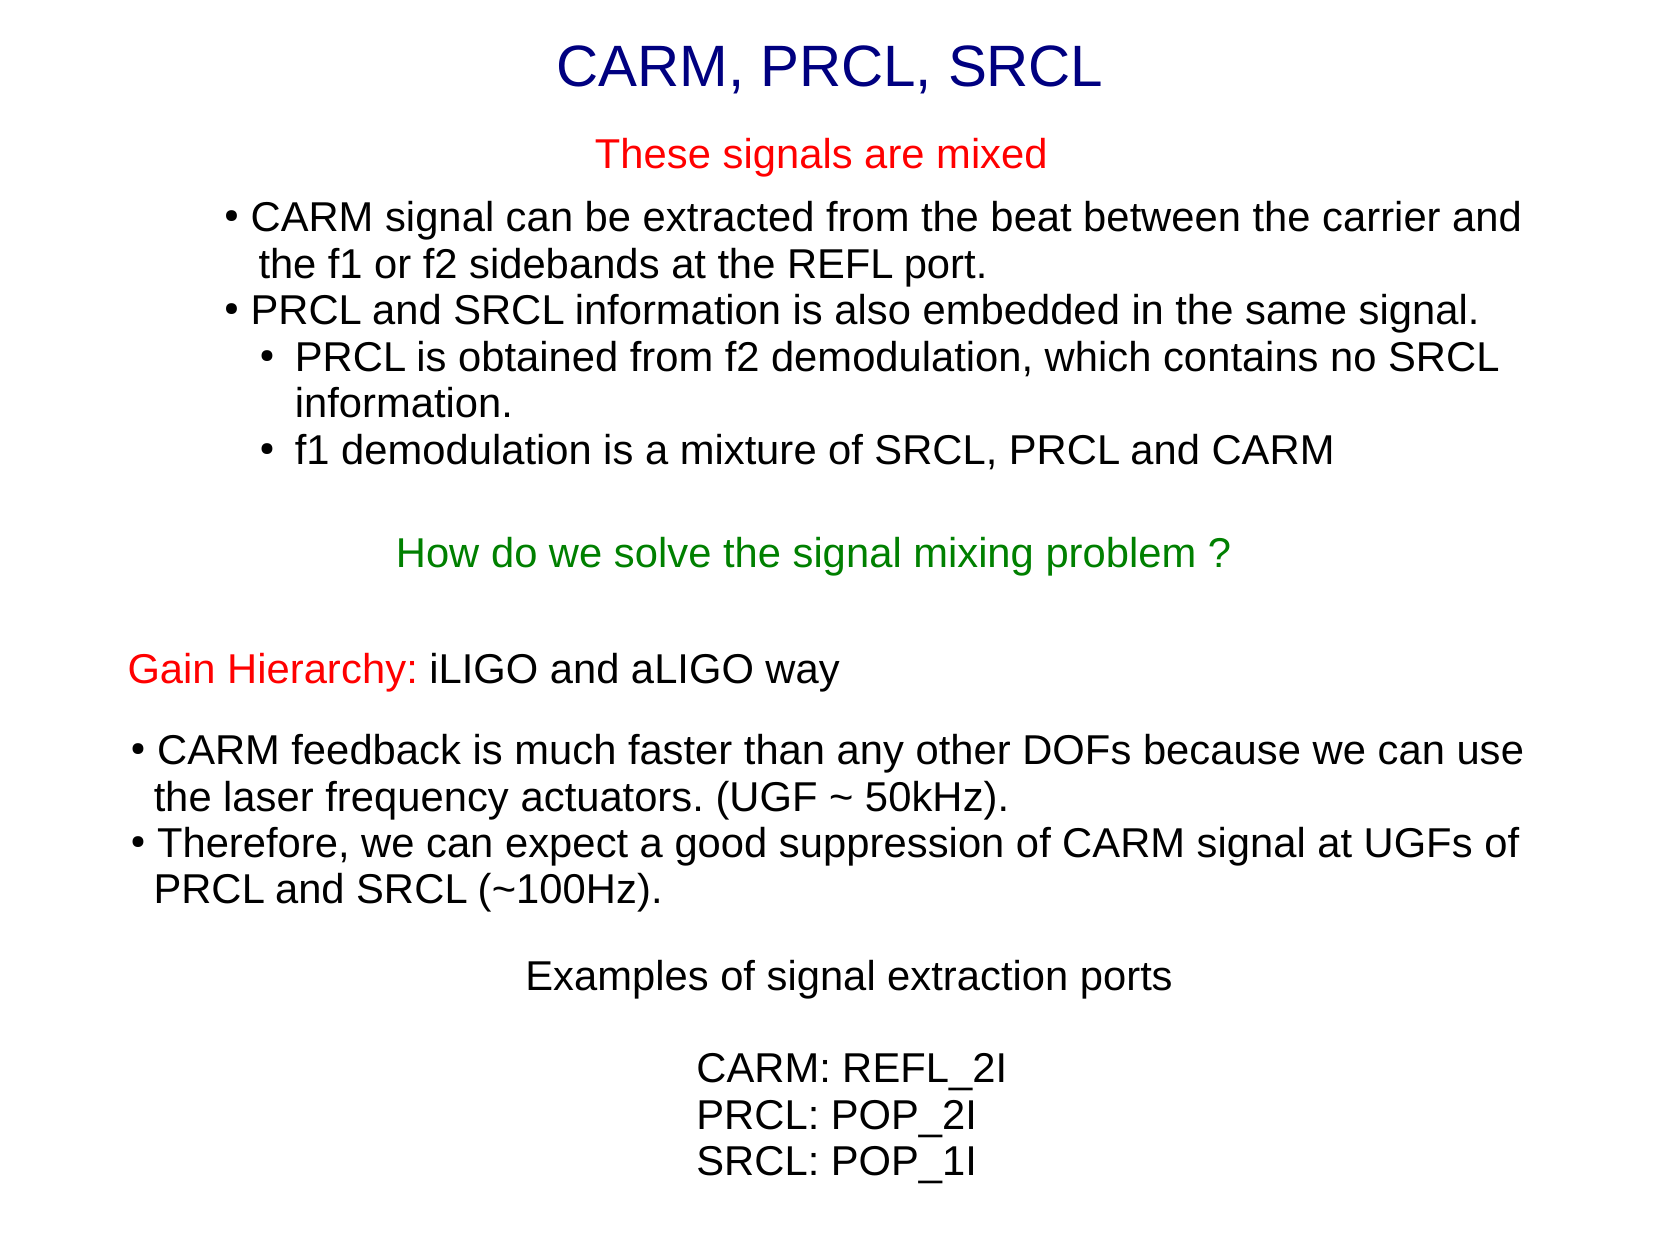

CARM, PRCL, SRCL
These signals are mixed
 CARM signal can be extracted from the beat between the carrier and
 the f1 or f2 sidebands at the REFL port.
 PRCL and SRCL information is also embedded in the same signal.
PRCL is obtained from f2 demodulation, which contains no SRCL
information.
f1 demodulation is a mixture of SRCL, PRCL and CARM
How do we solve the signal mixing problem ?
Gain Hierarchy: iLIGO and aLIGO way
 CARM feedback is much faster than any other DOFs because we can use
 the laser frequency actuators. (UGF ~ 50kHz).
 Therefore, we can expect a good suppression of CARM signal at UGFs of
 PRCL and SRCL (~100Hz).
Examples of signal extraction ports
CARM: REFL_2I
PRCL: POP_2I
SRCL: POP_1I